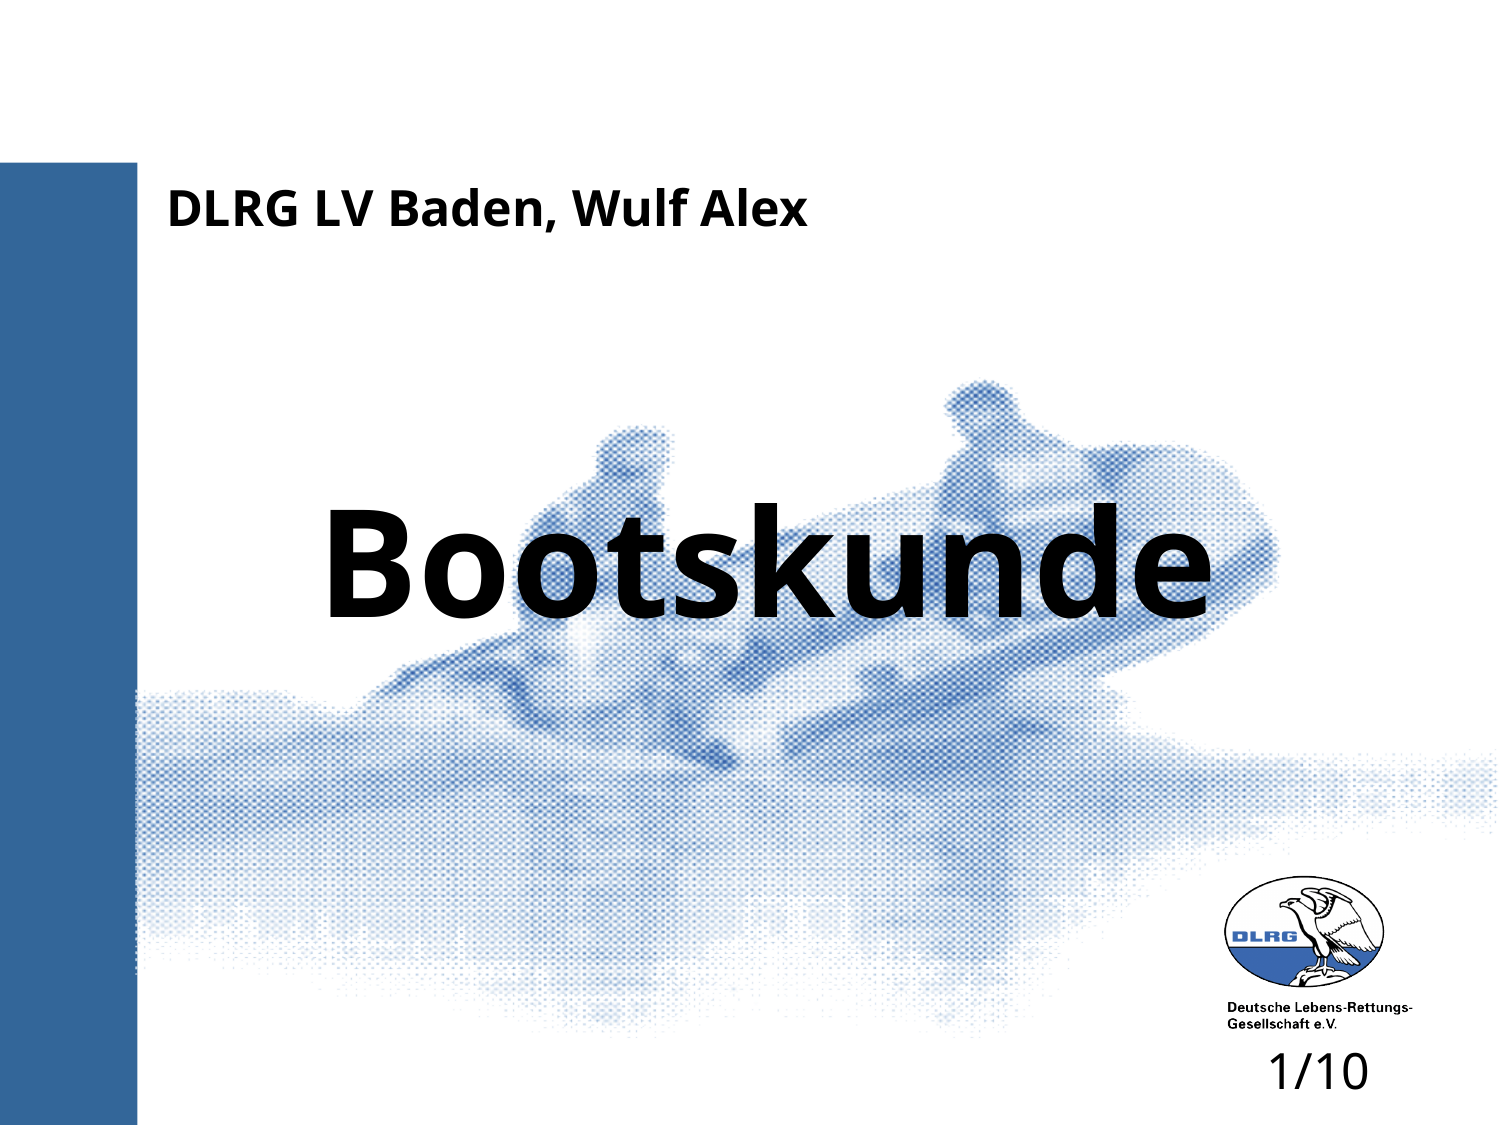

DLRG LV Baden, Wulf Alex
# Bootskunde